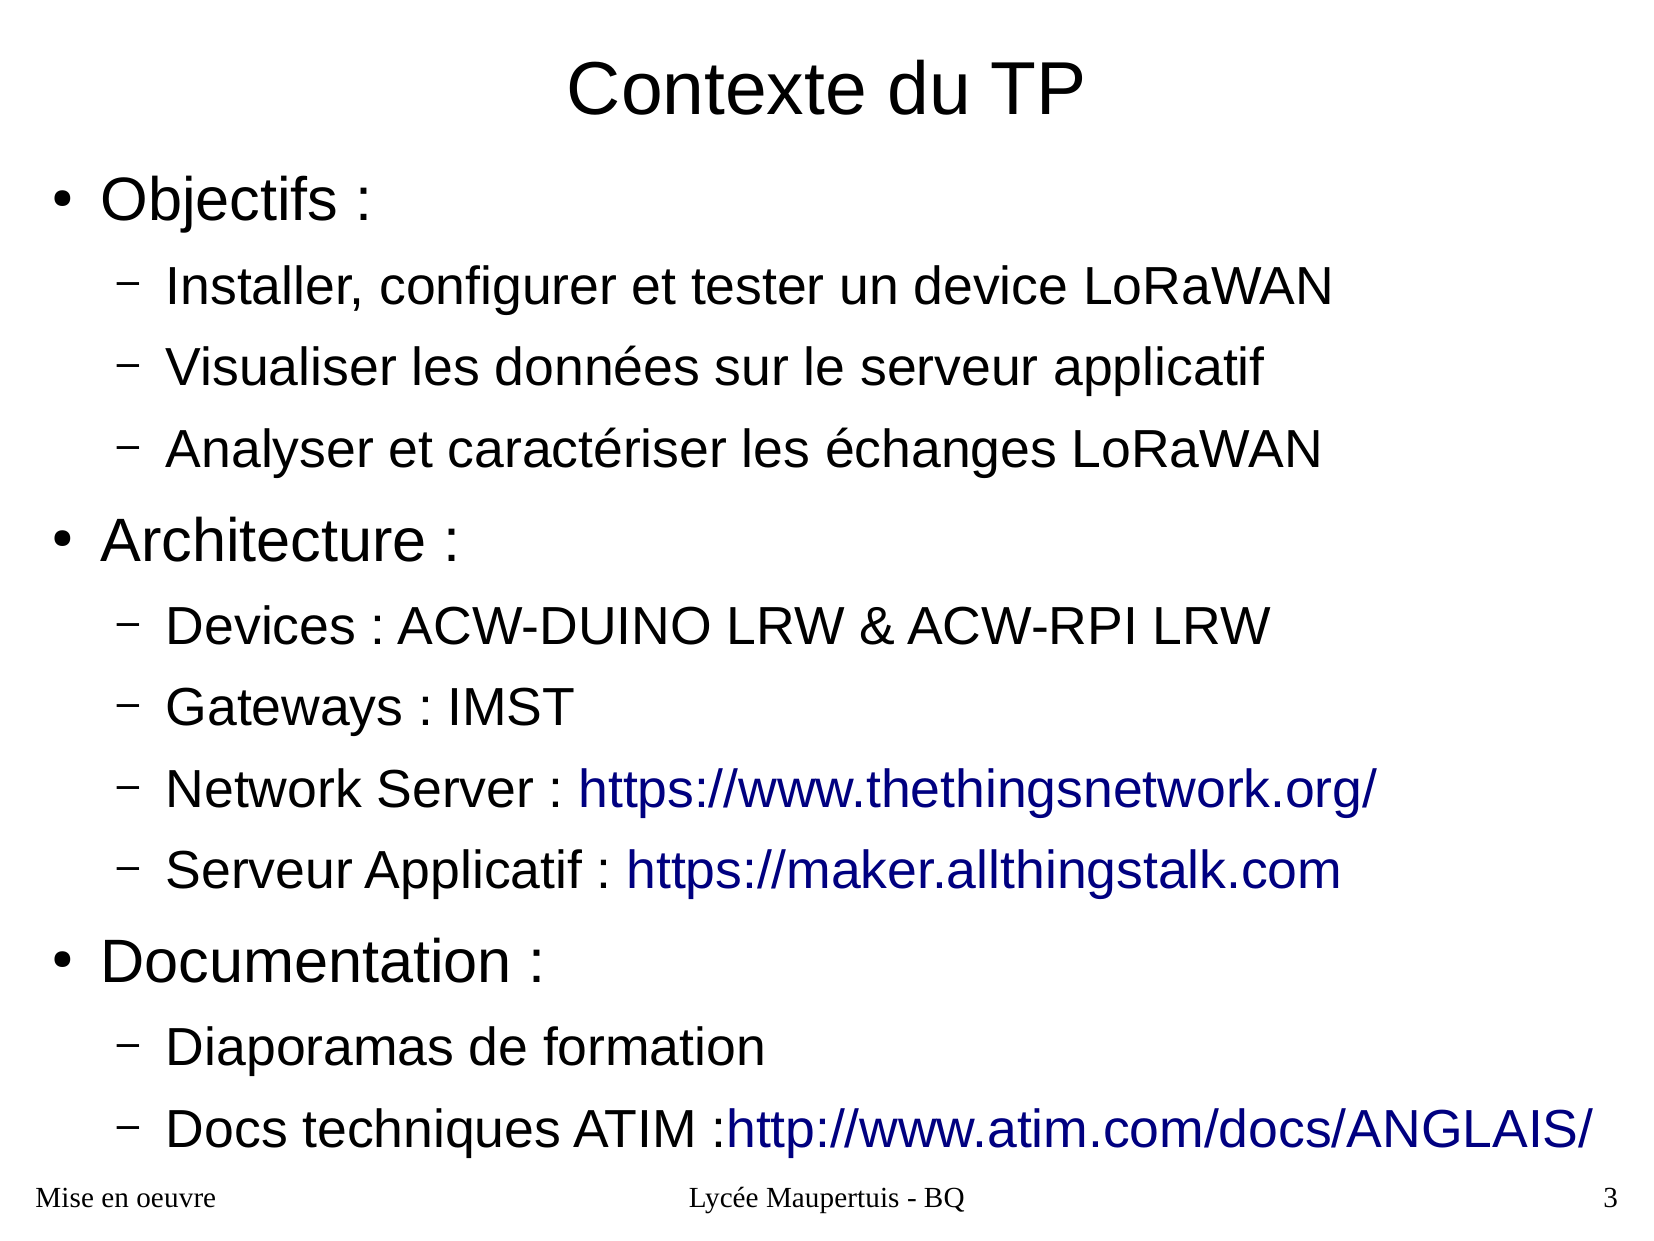

# Contexte du TP
Objectifs :
Installer, configurer et tester un device LoRaWAN
Visualiser les données sur le serveur applicatif
Analyser et caractériser les échanges LoRaWAN
Architecture :
Devices : ACW-DUINO LRW & ACW-RPI LRW
Gateways : IMST
Network Server : https://www.thethingsnetwork.org/
Serveur Applicatif : https://maker.allthingstalk.com
Documentation :
Diaporamas de formation
Docs techniques ATIM :http://www.atim.com/docs/ANGLAIS/
Mise en oeuvre
Lycée Maupertuis - BQ
3